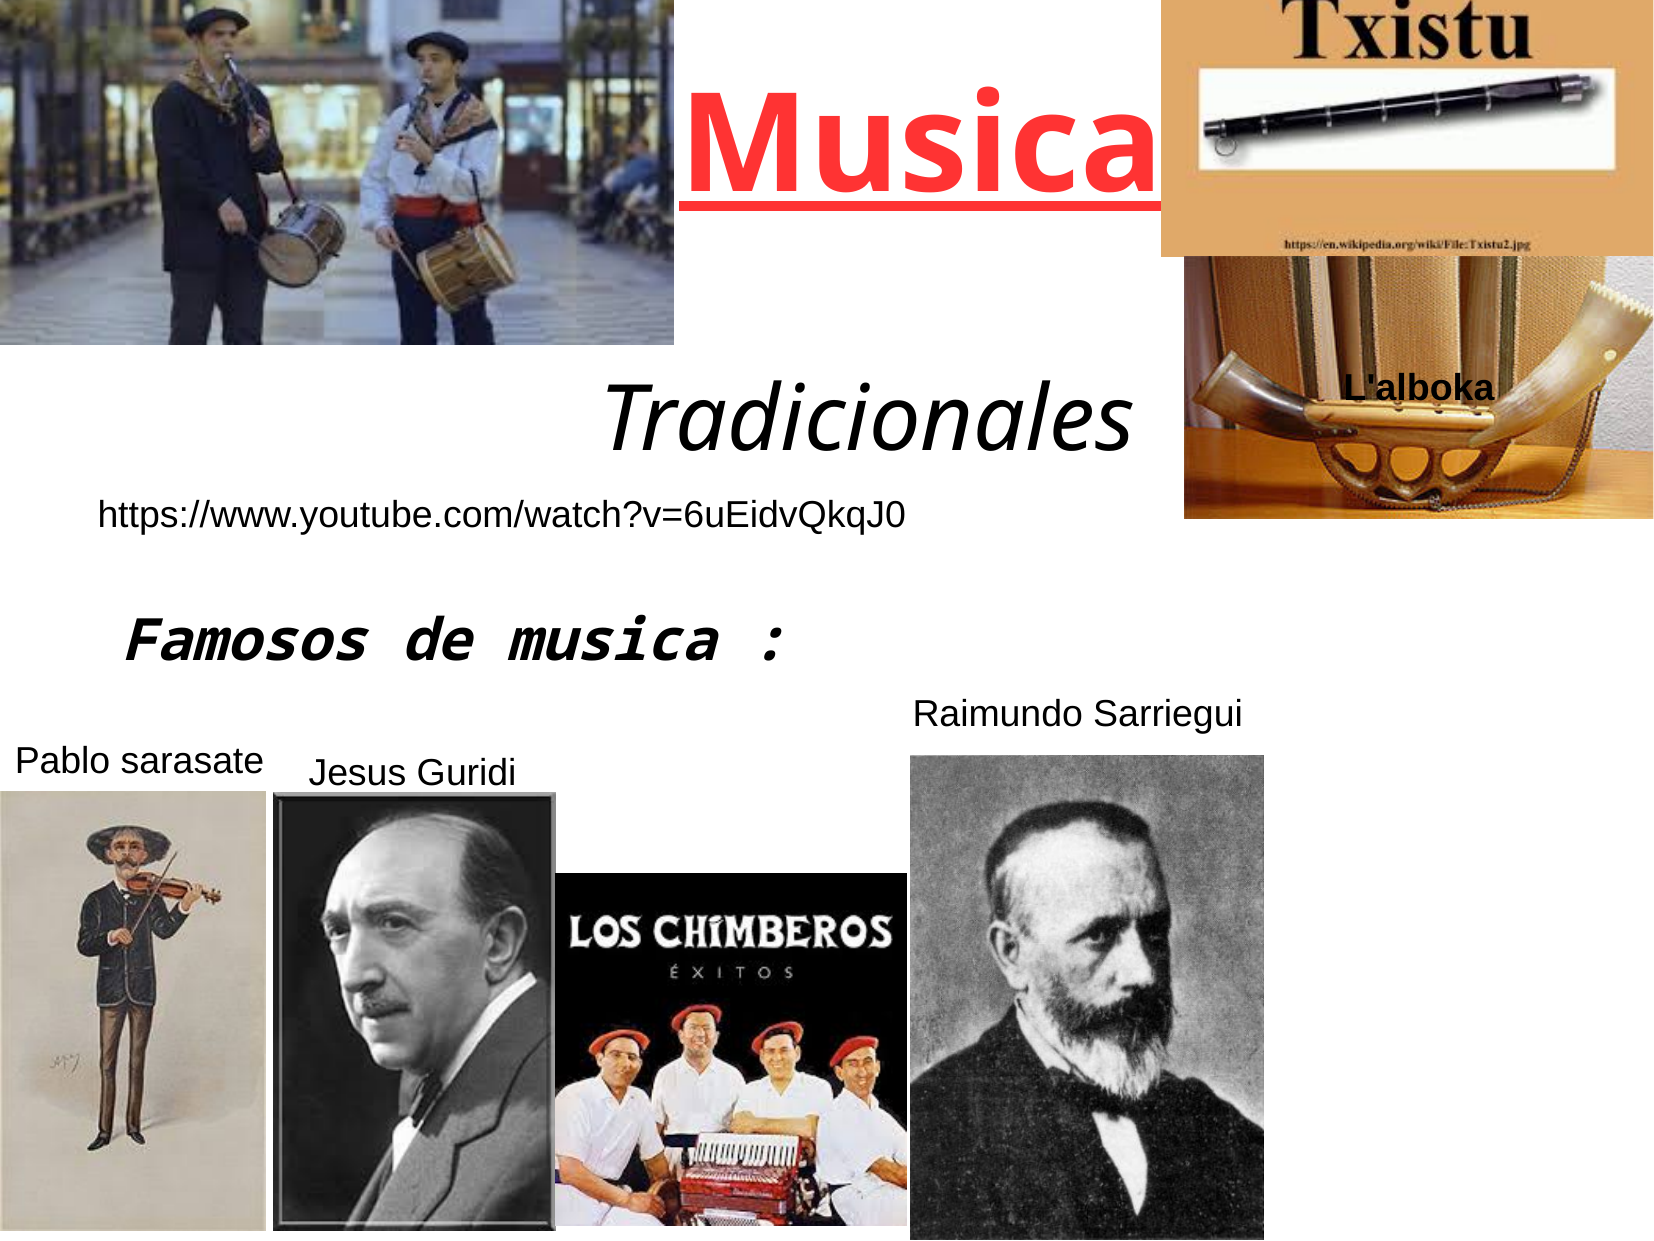

# Musica
L'alboka
Tradicionales
https://www.youtube.com/watch?v=6uEidvQkqJ0
Famosos de musica :
Raimundo Sarriegui
Pablo sarasate
Jesus Guridi